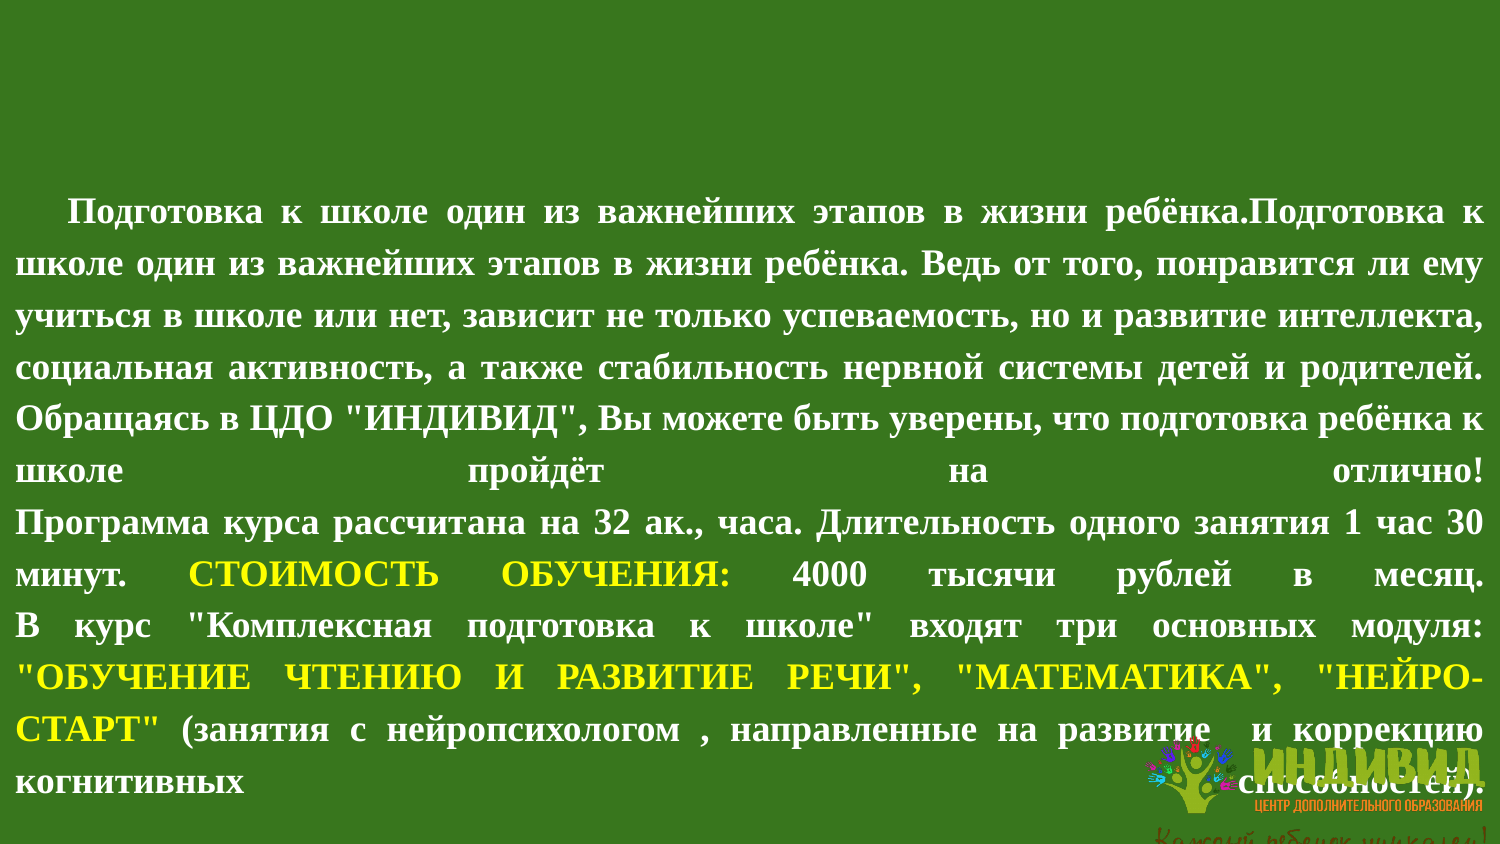

# Подготовка к школе один из важнейших этапов в жизни ребёнка.Подготовка к школе один из важнейших этапов в жизни ребёнка. Ведь от того, понравится ли ему учиться в школе или нет, зависит не только успеваемость, но и развитие интеллекта, социальная активность, а также стабильность нервной системы детей и родителей. Обращаясь в ЦДО "ИНДИВИД", Вы можете быть уверены, что подготовка ребёнка к школе пройдёт на отлично! Программа курса рассчитана на 32 ак., часа. Длительность одного занятия 1 час 30 минут. СТОИМОСТЬ ОБУЧЕНИЯ: 4000 тысячи рублей в месяц. В курс "Комплексная подготовка к школе" входят три основных модуля: "ОБУЧЕНИЕ ЧТЕНИЮ И РАЗВИТИЕ РЕЧИ", "МАТЕМАТИКА", "НЕЙРО-СТАРТ" (занятия с нейропсихологом , направленные на развитие и коррекцию когнитивных способностей).